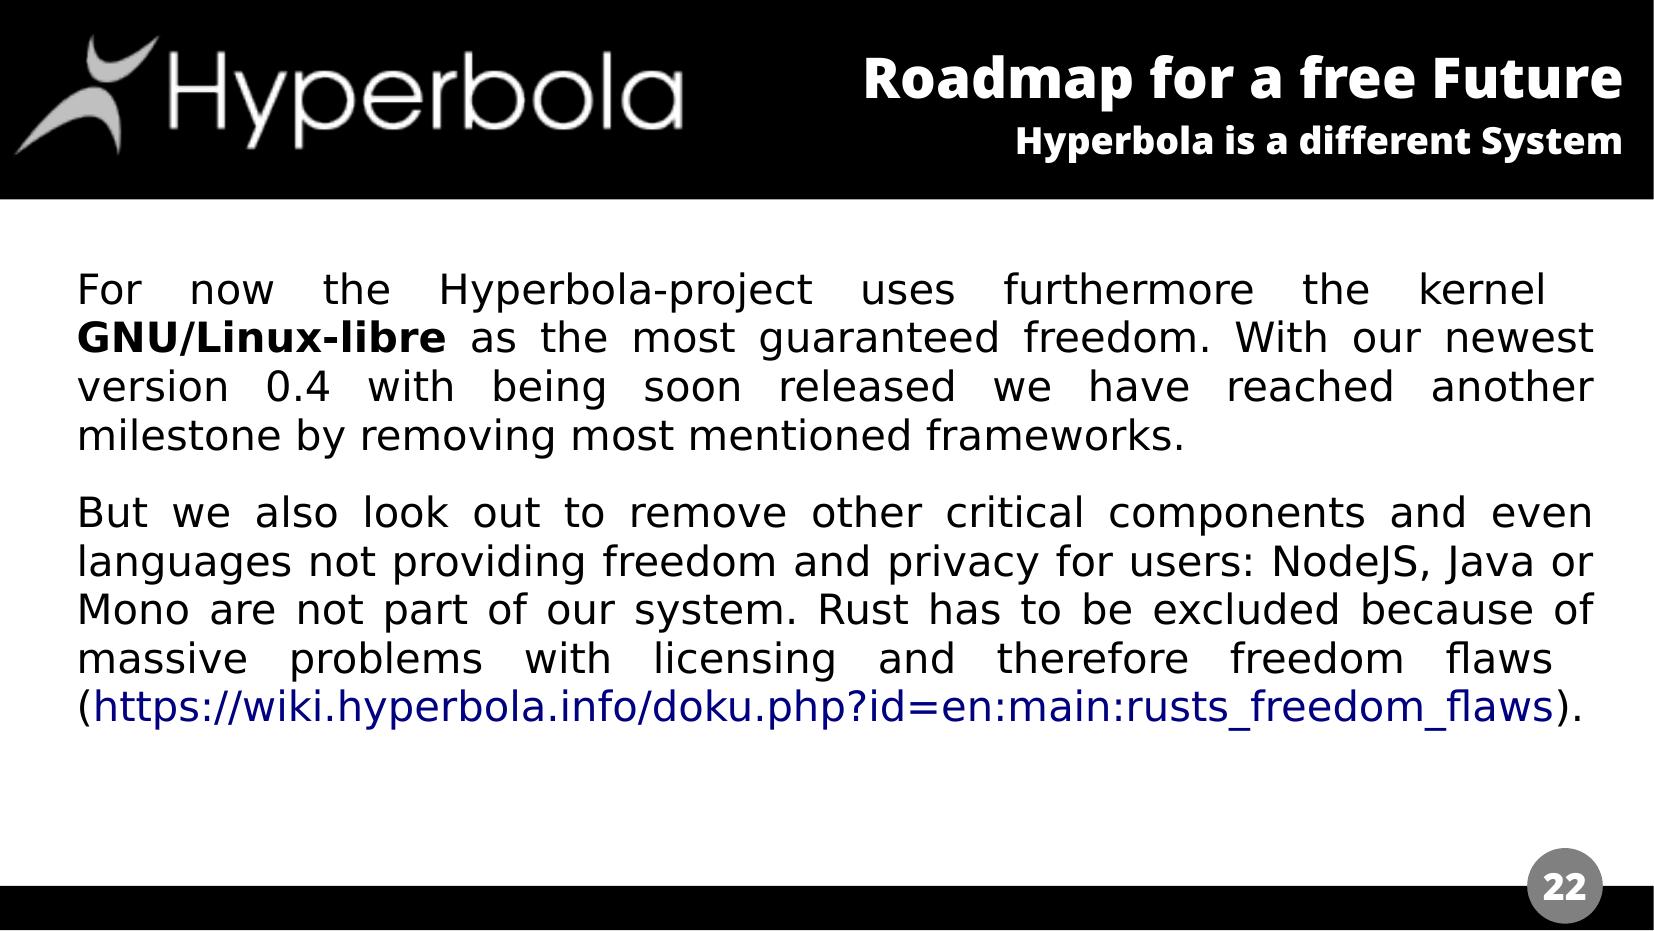

# Roadmap for a free Future Hyperbola is a different System
For now the Hyperbola-project uses furthermore the kernel
GNU/Linux-libre as the most guaranteed freedom. With our newest version 0.4 with being soon released we have reached another milestone by removing most mentioned frameworks.
But we also look out to remove other critical components and even languages not providing freedom and privacy for users: NodeJS, Java or Mono are not part of our system. Rust has to be excluded because of massive problems with licensing and therefore freedom flaws
(https://wiki.hyperbola.info/doku.php?id=en:main:rusts_freedom_flaws).